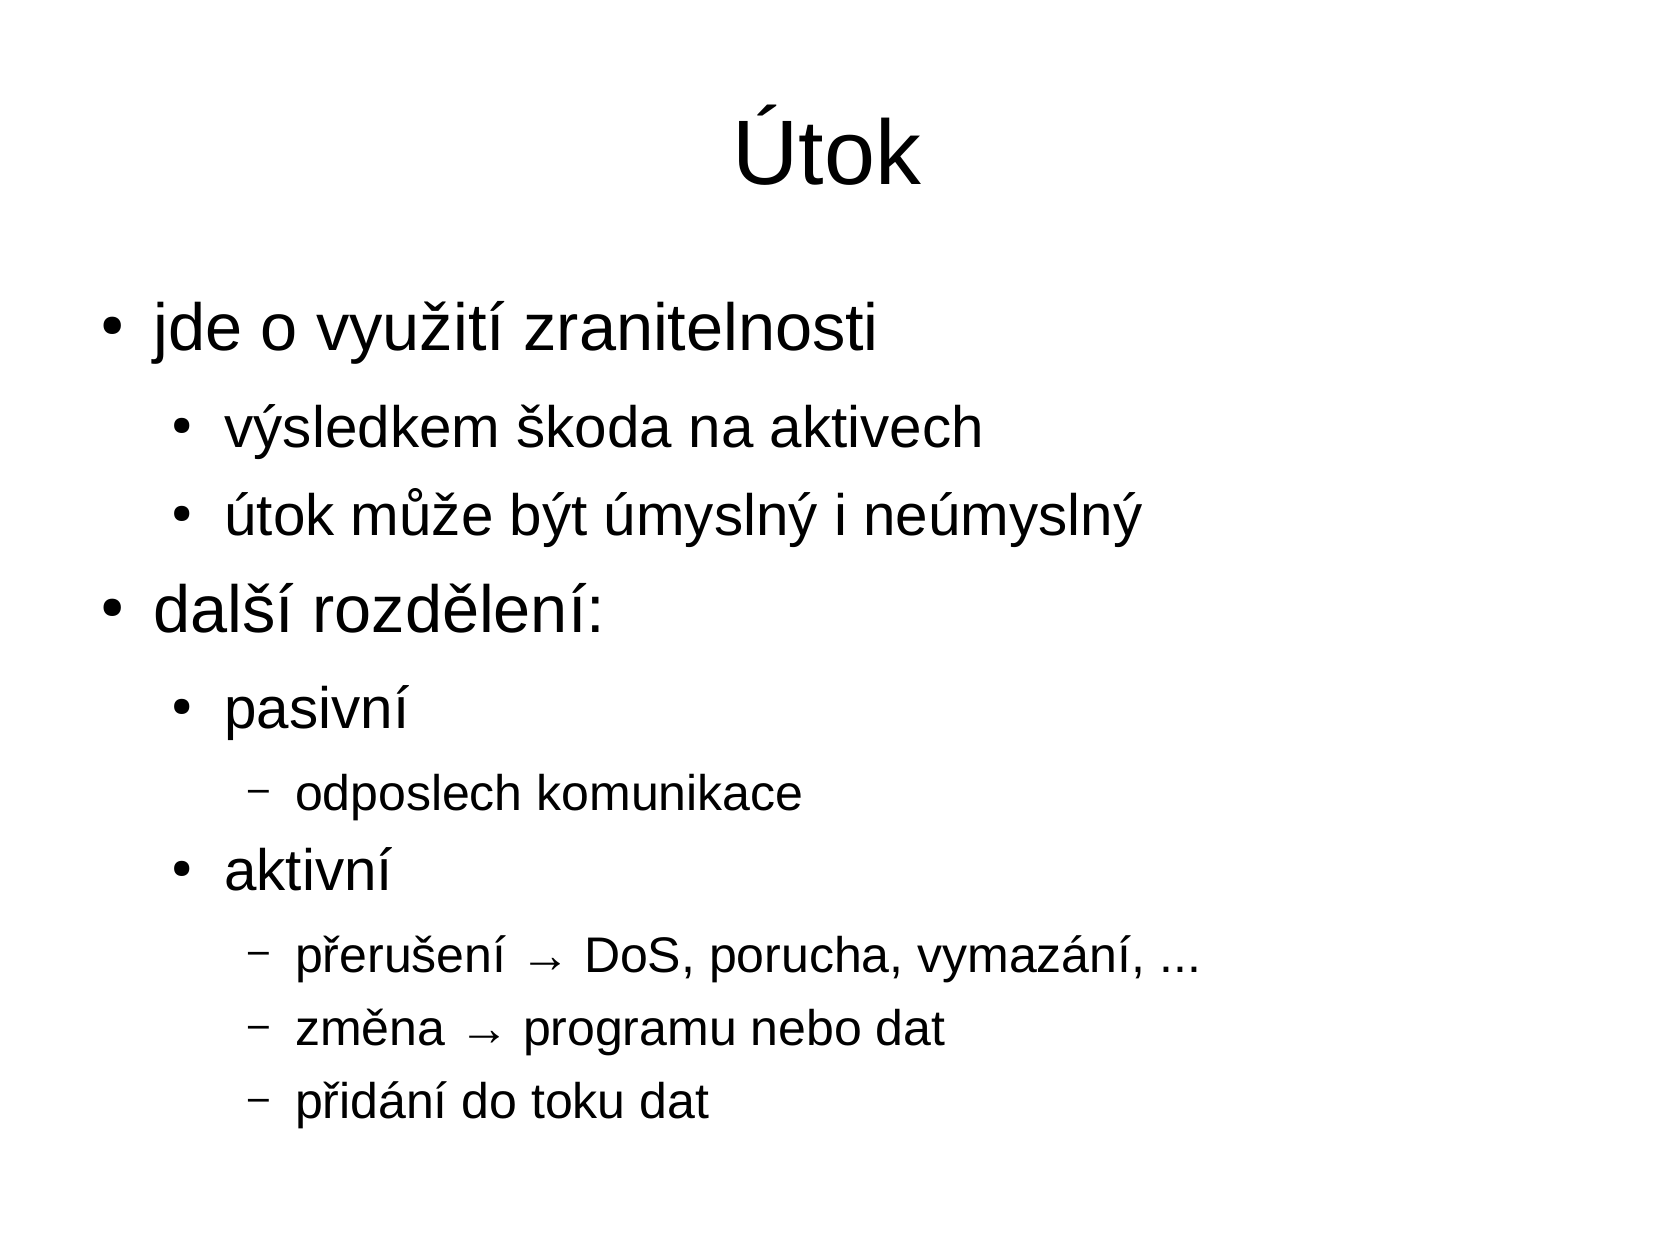

# Útok
jde o využití zranitelnosti
výsledkem škoda na aktivech
útok může být úmyslný i neúmyslný
další rozdělení:
pasivní
odposlech komunikace
aktivní
přerušení → DoS, porucha, vymazání, ...
změna → programu nebo dat
přidání do toku dat